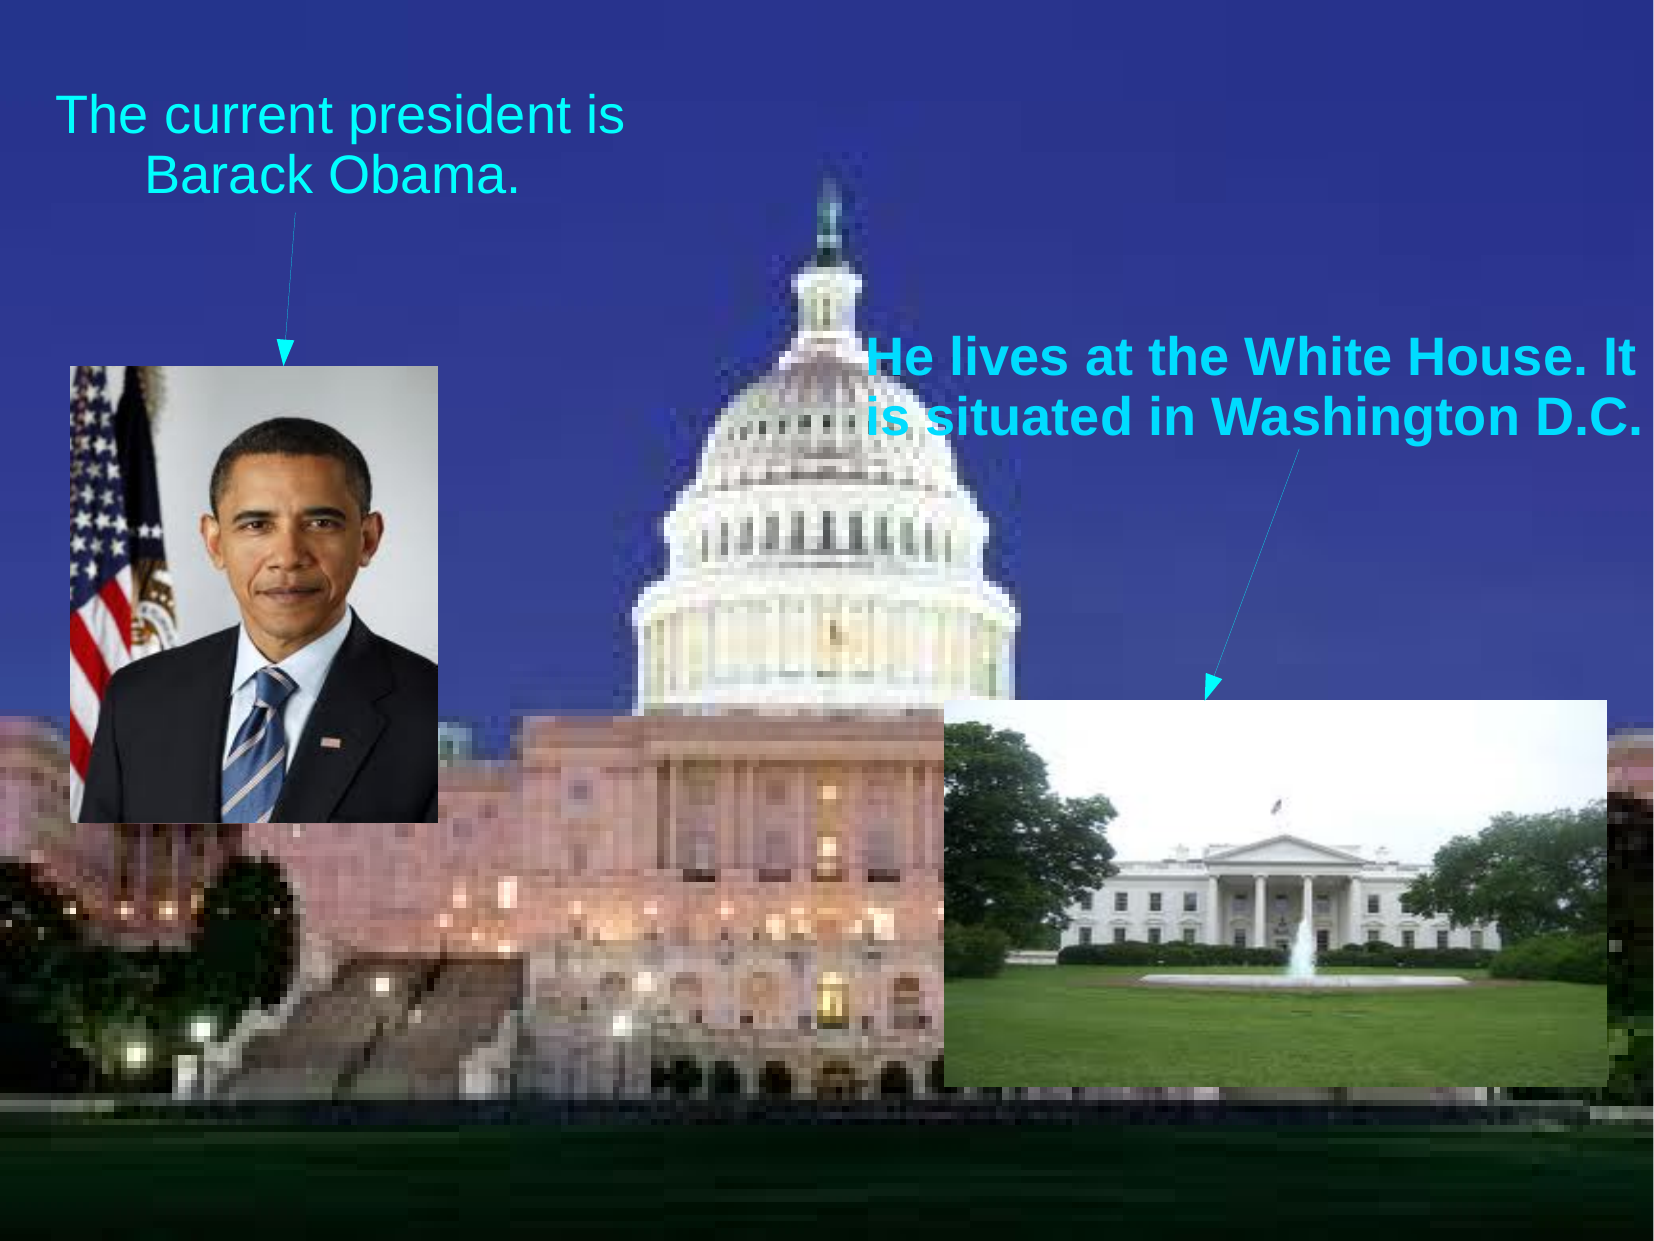

The current president is
Barack Obama.
He lives at the White House. It is situated in Washington D.C.